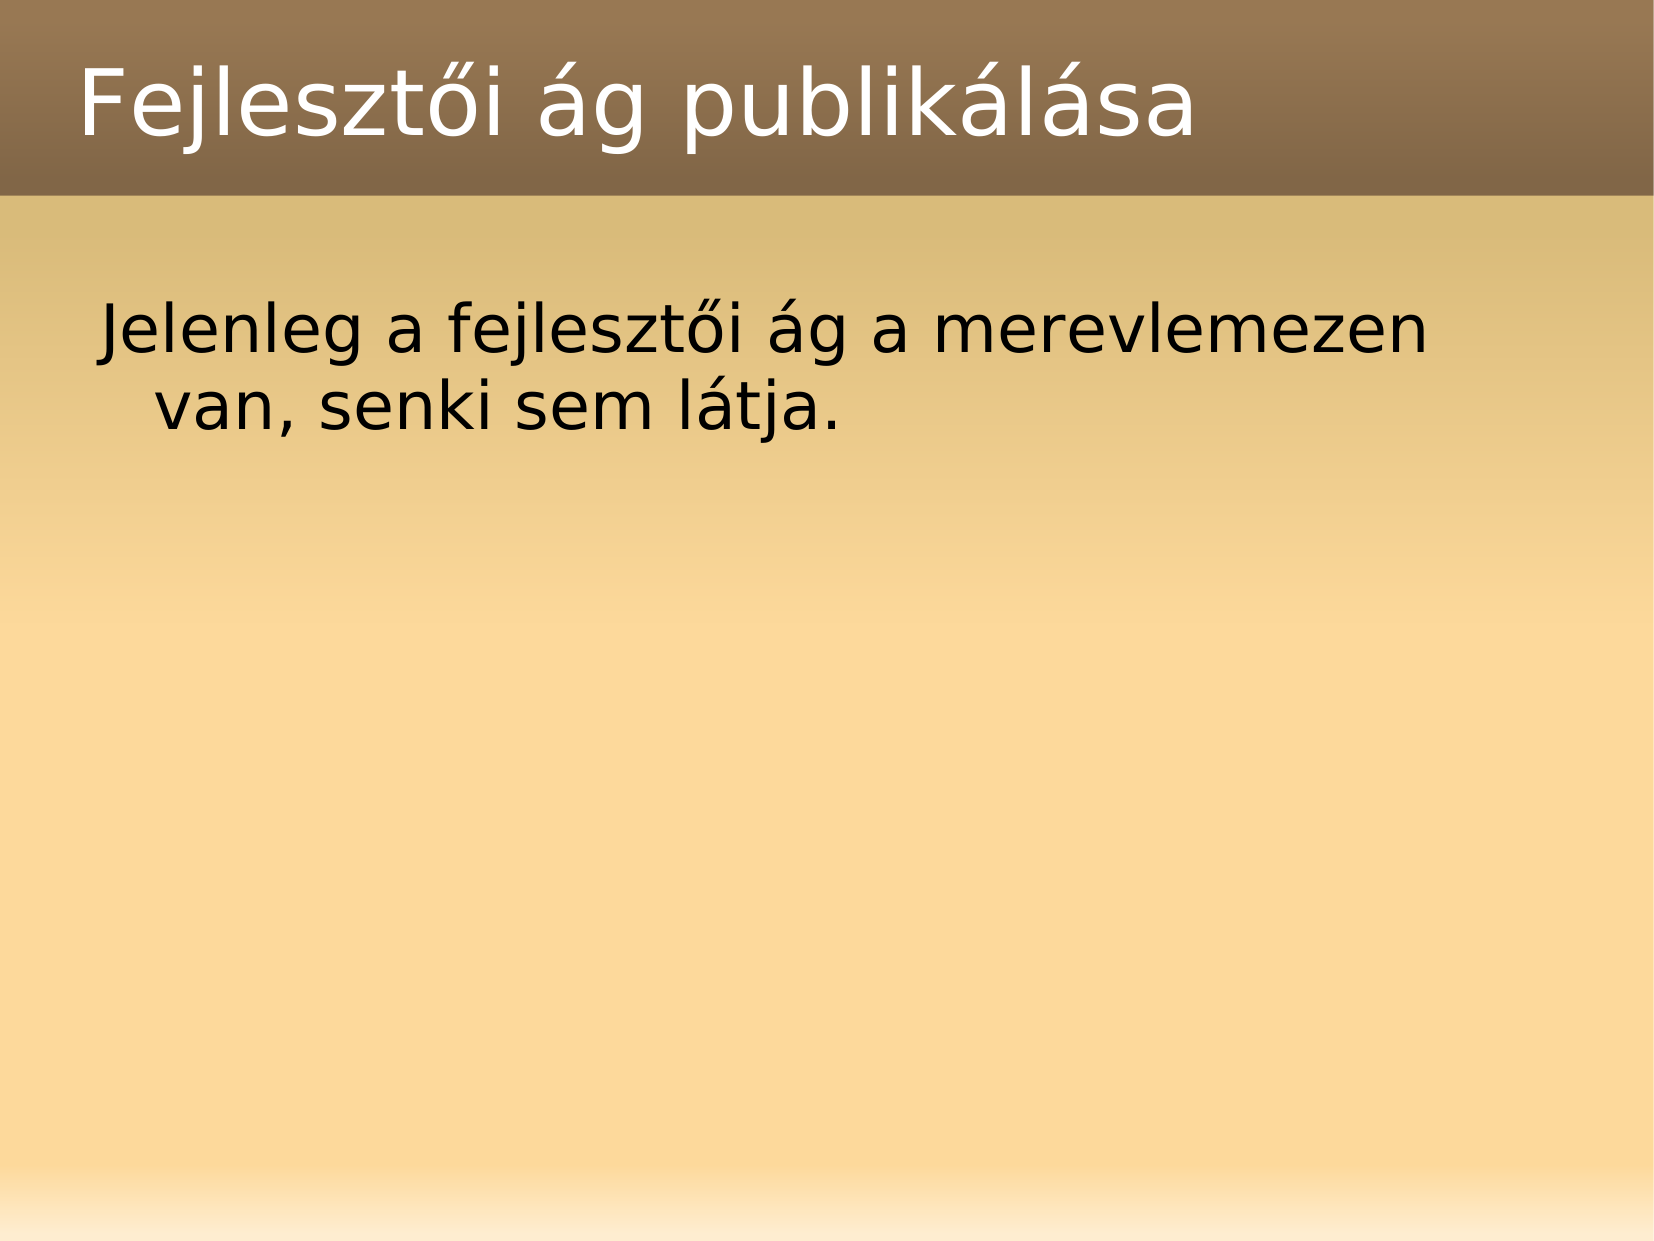

# Fejlesztői ág publikálása
Jelenleg a fejlesztői ág a merevlemezen van, senki sem látja.